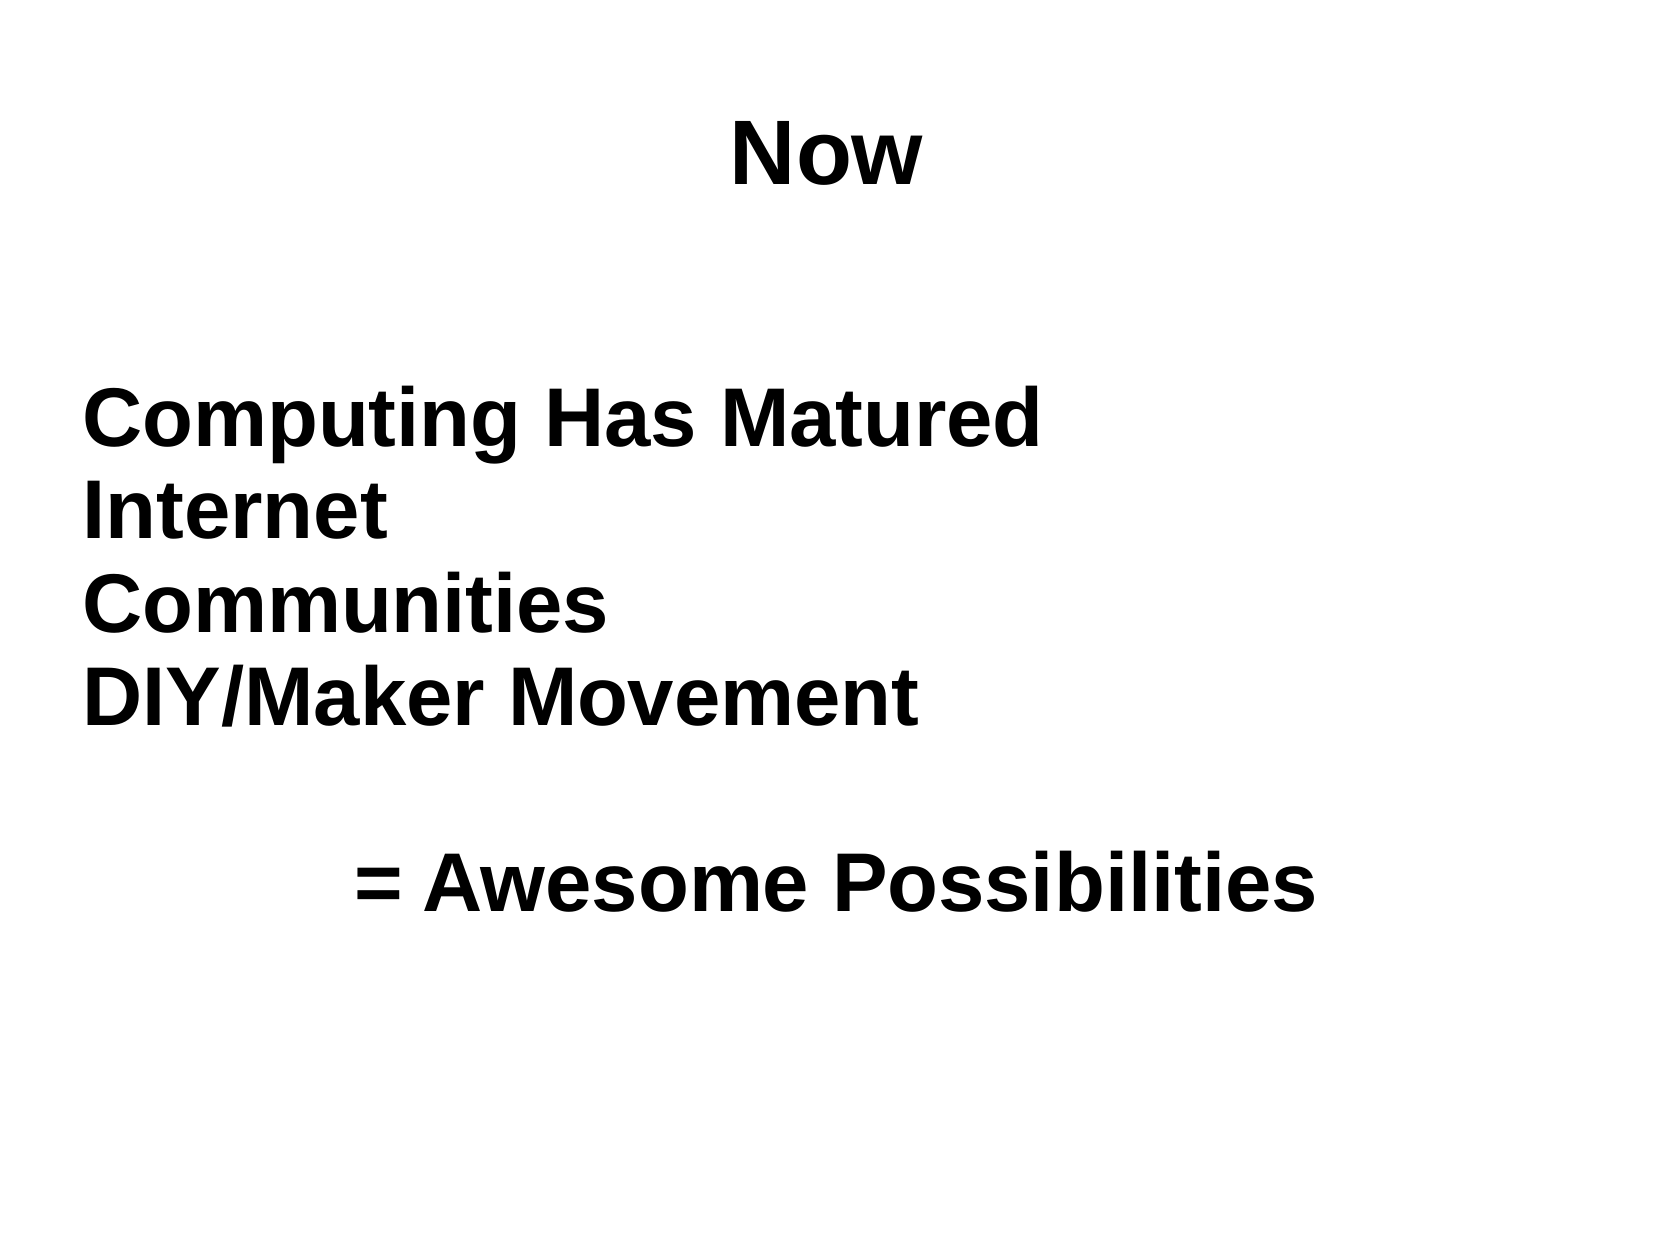

# Now
Computing Has Matured
Internet
Communities
DIY/Maker Movement
 			 = Awesome Possibilities